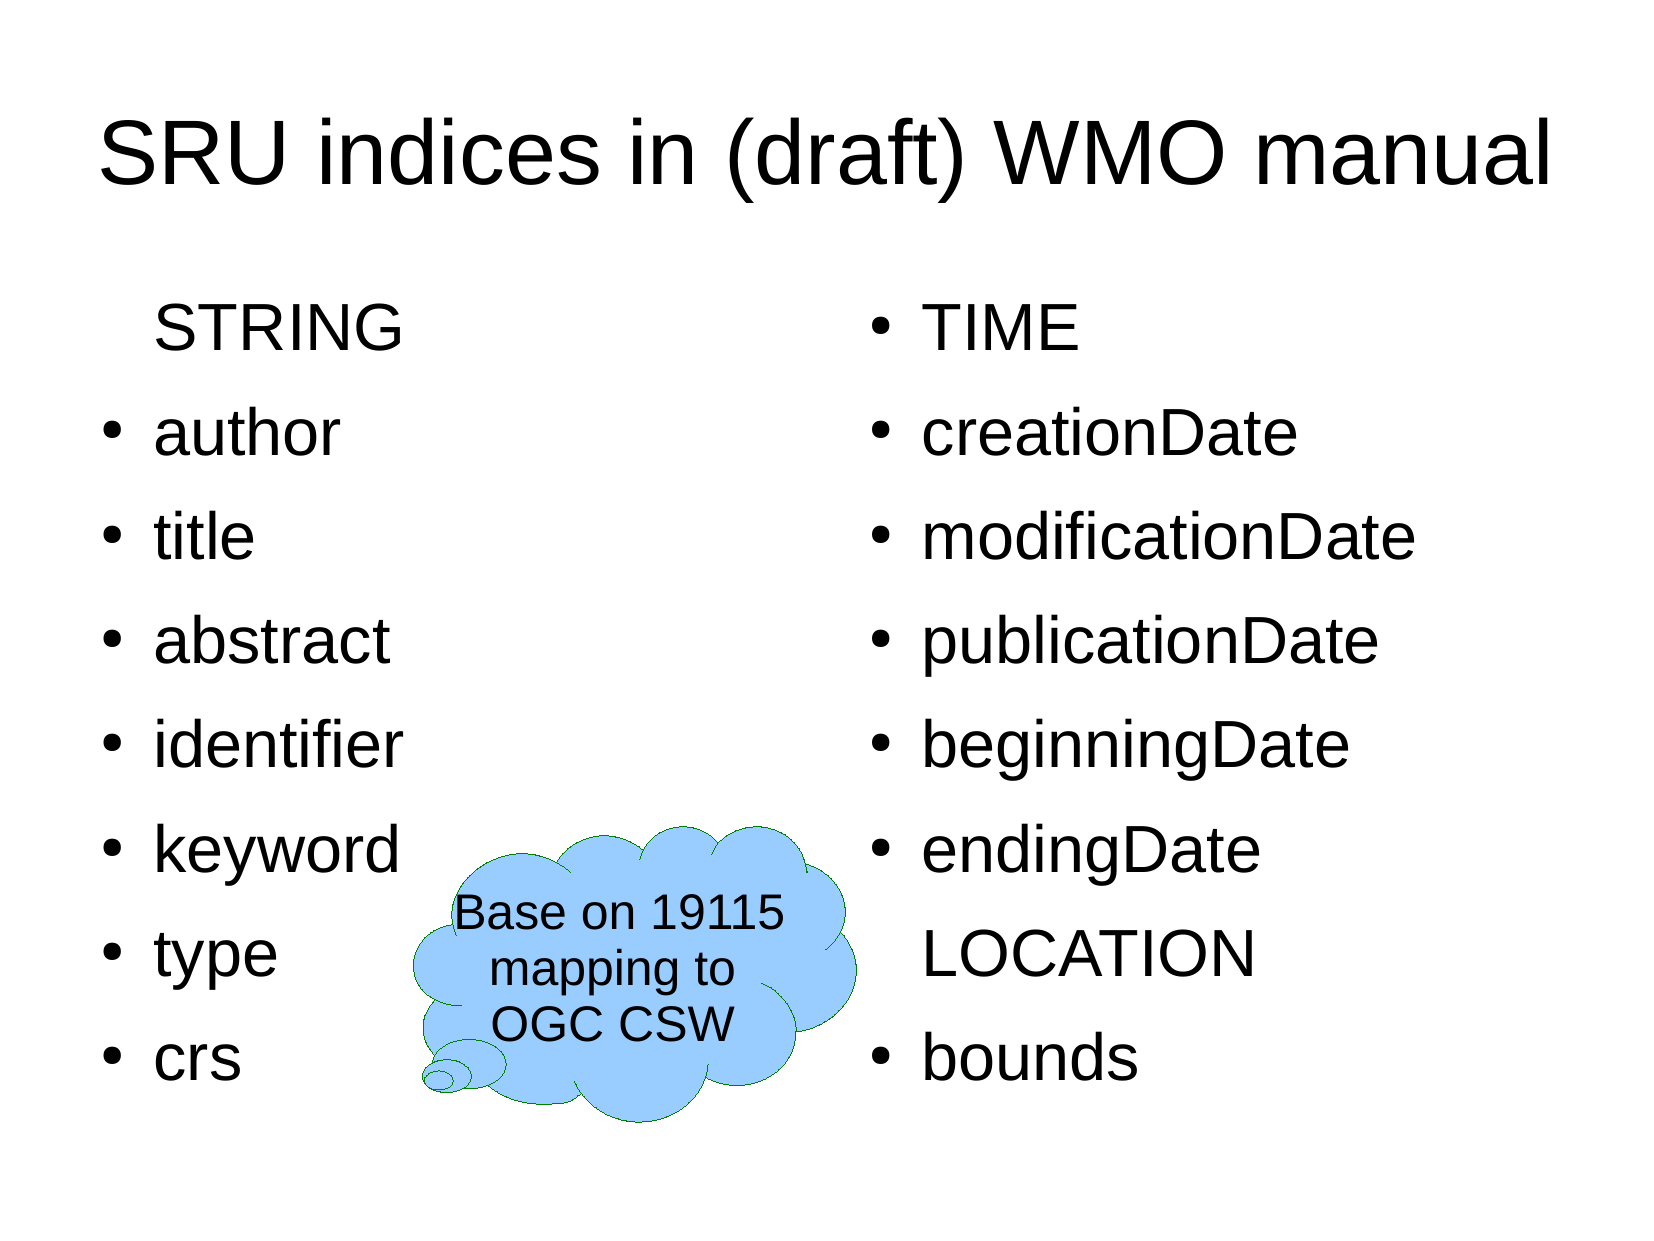

# SRU indices in (draft) WMO manual
STRING
author
title
abstract
identifier
keyword
type
crs
TIME
creationDate
modificationDate
publicationDate
beginningDate
endingDate
LOCATION
bounds
Base on 19115
mapping to
OGC CSW